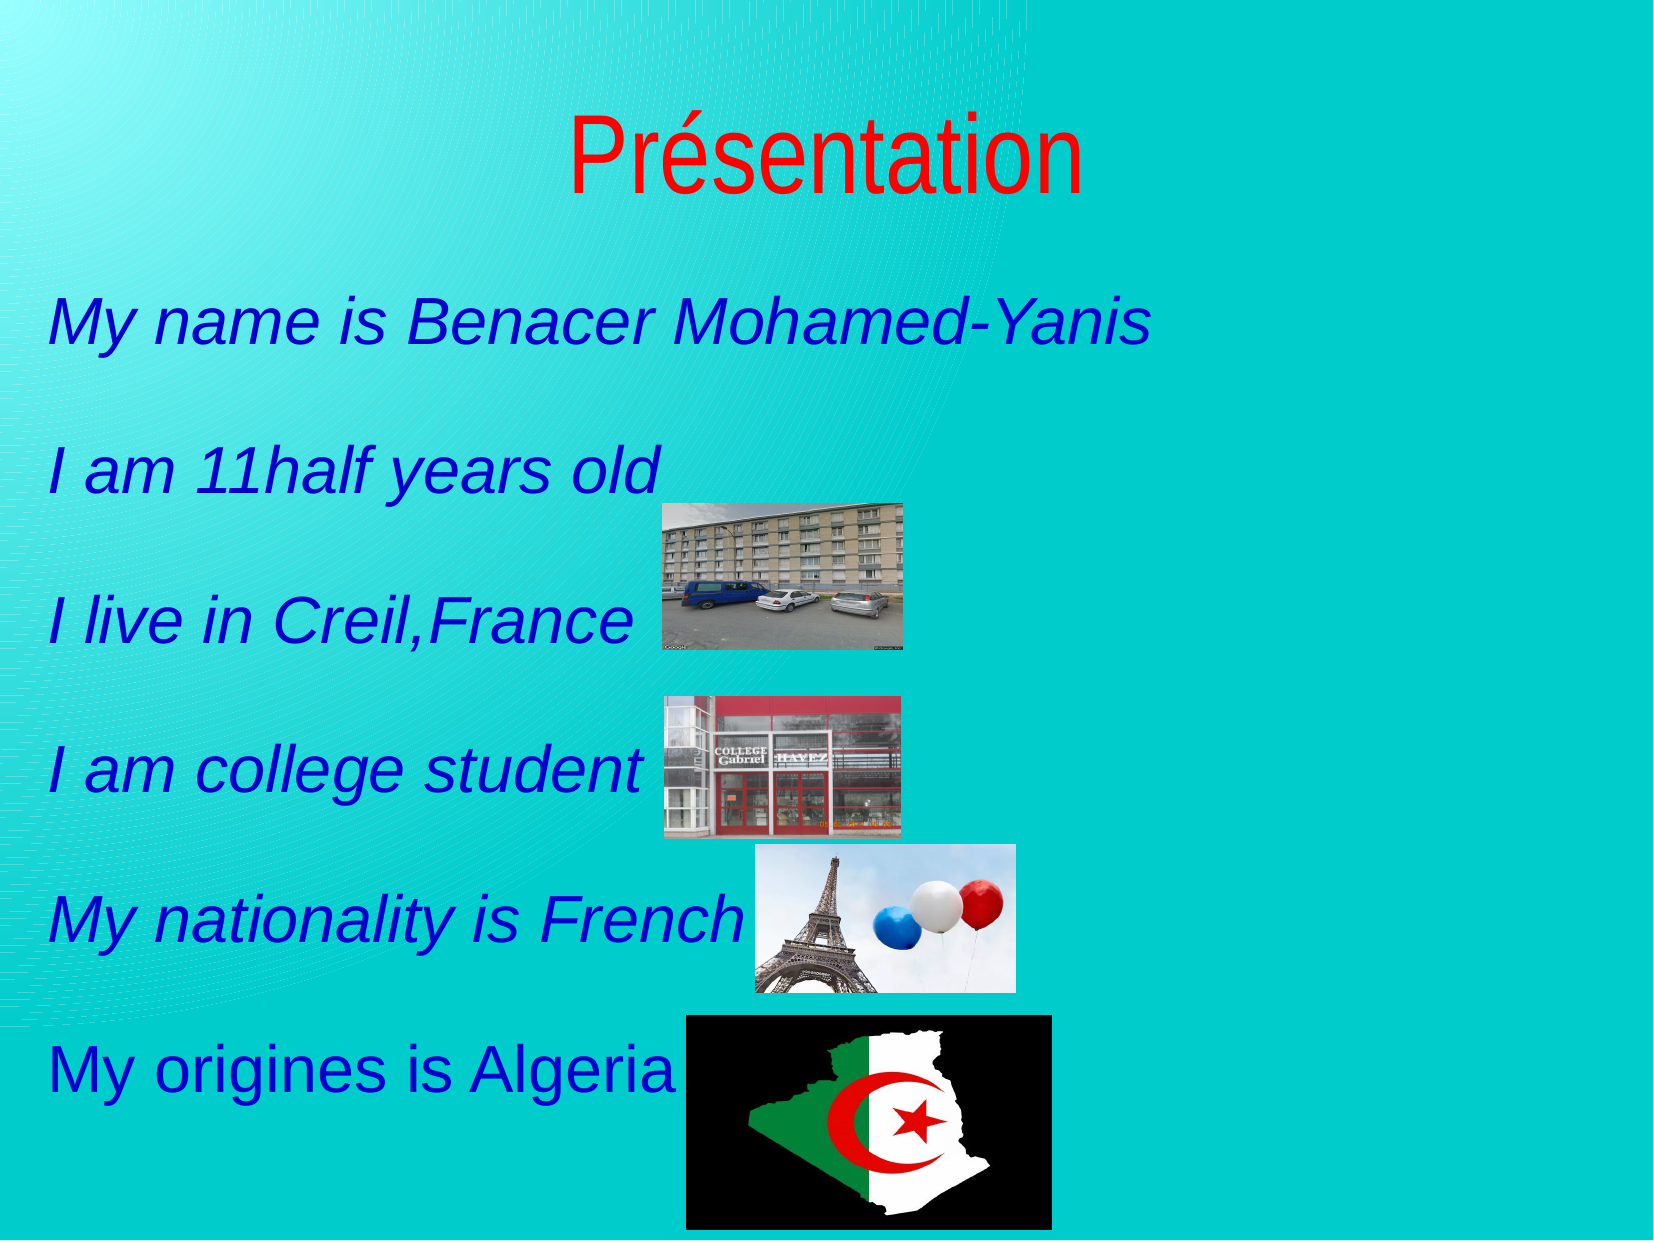

# Présentation
My name is Benacer Mohamed-Yanis
I am 11half years old
I live in Creil,France
I am college student
My nationality is French
My origines is Algeria